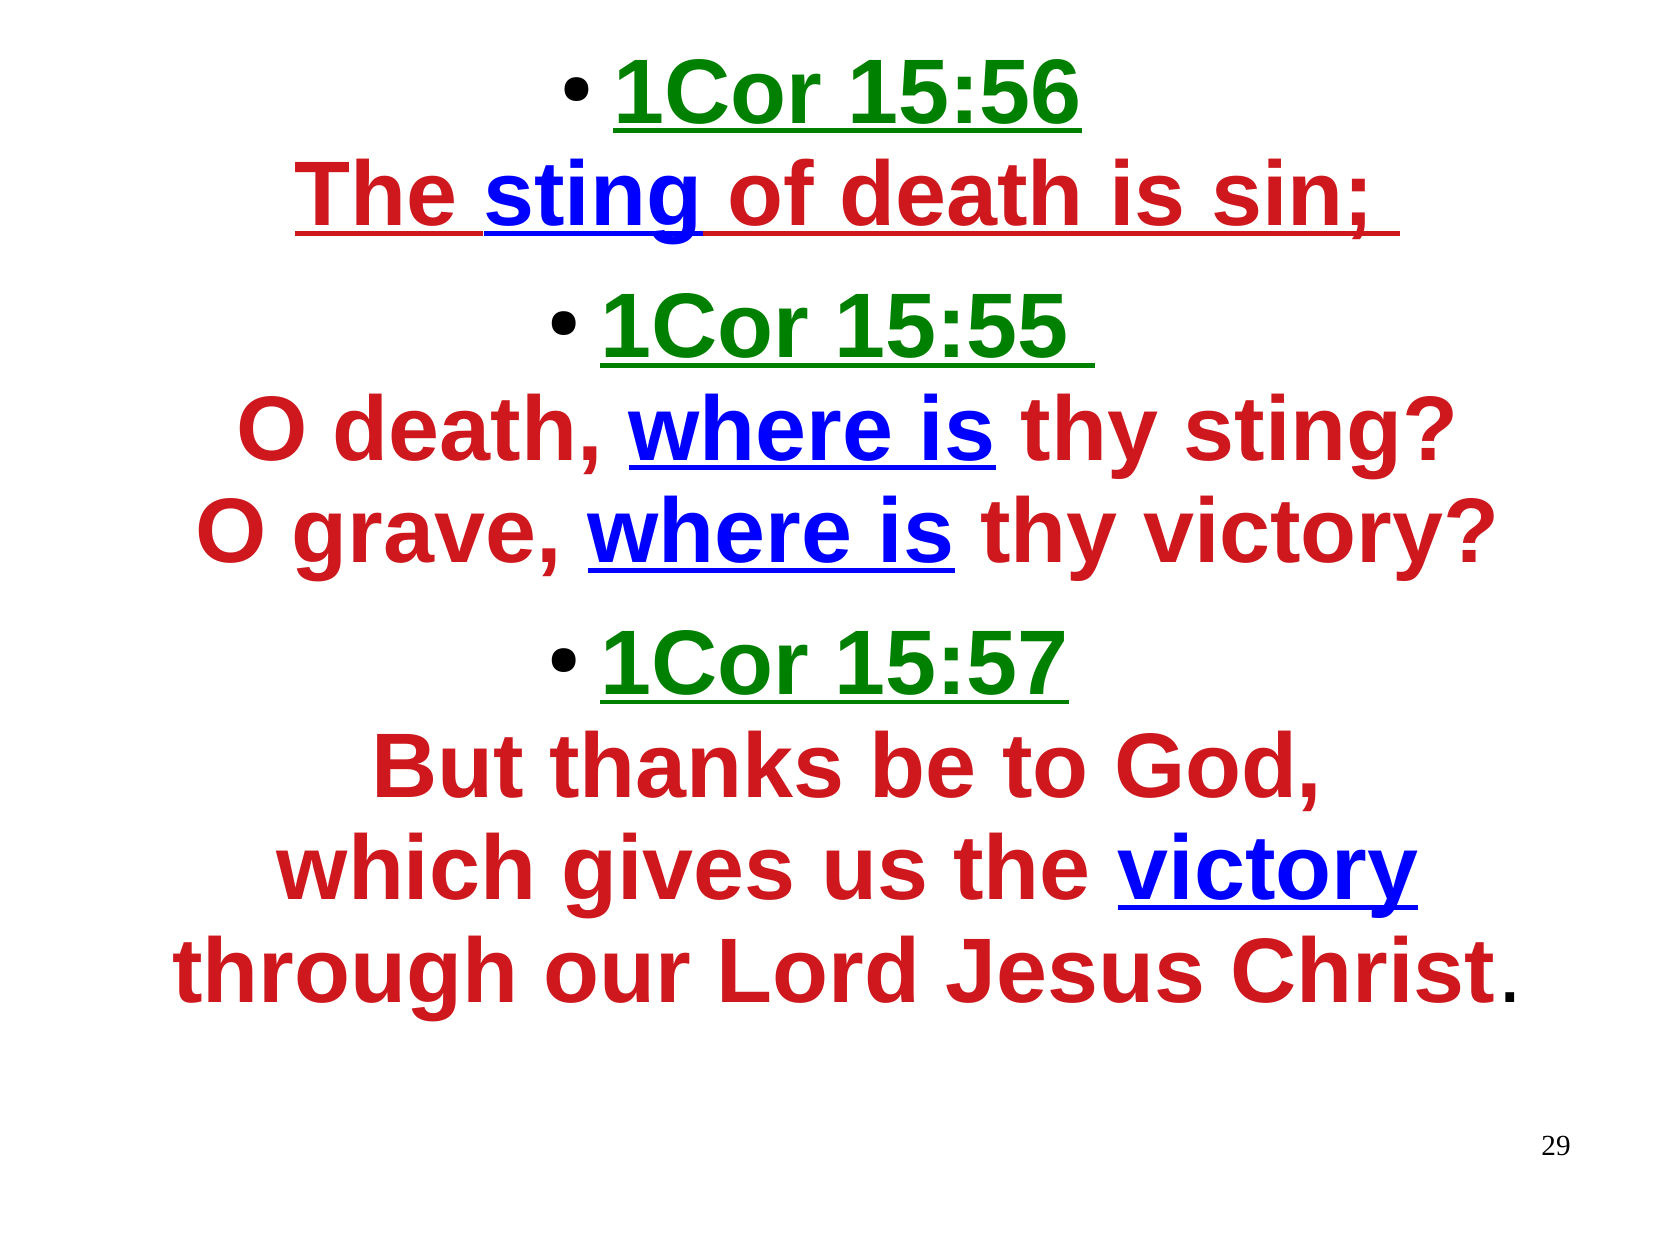

# 1Cor 15:56 The sting of death is sin;
1Cor 15:55 
O death, where is thy sting?
O grave, where is thy victory?
1Cor 15:57 
But thanks be to God,
which gives us the victory
through our Lord Jesus Christ.
29